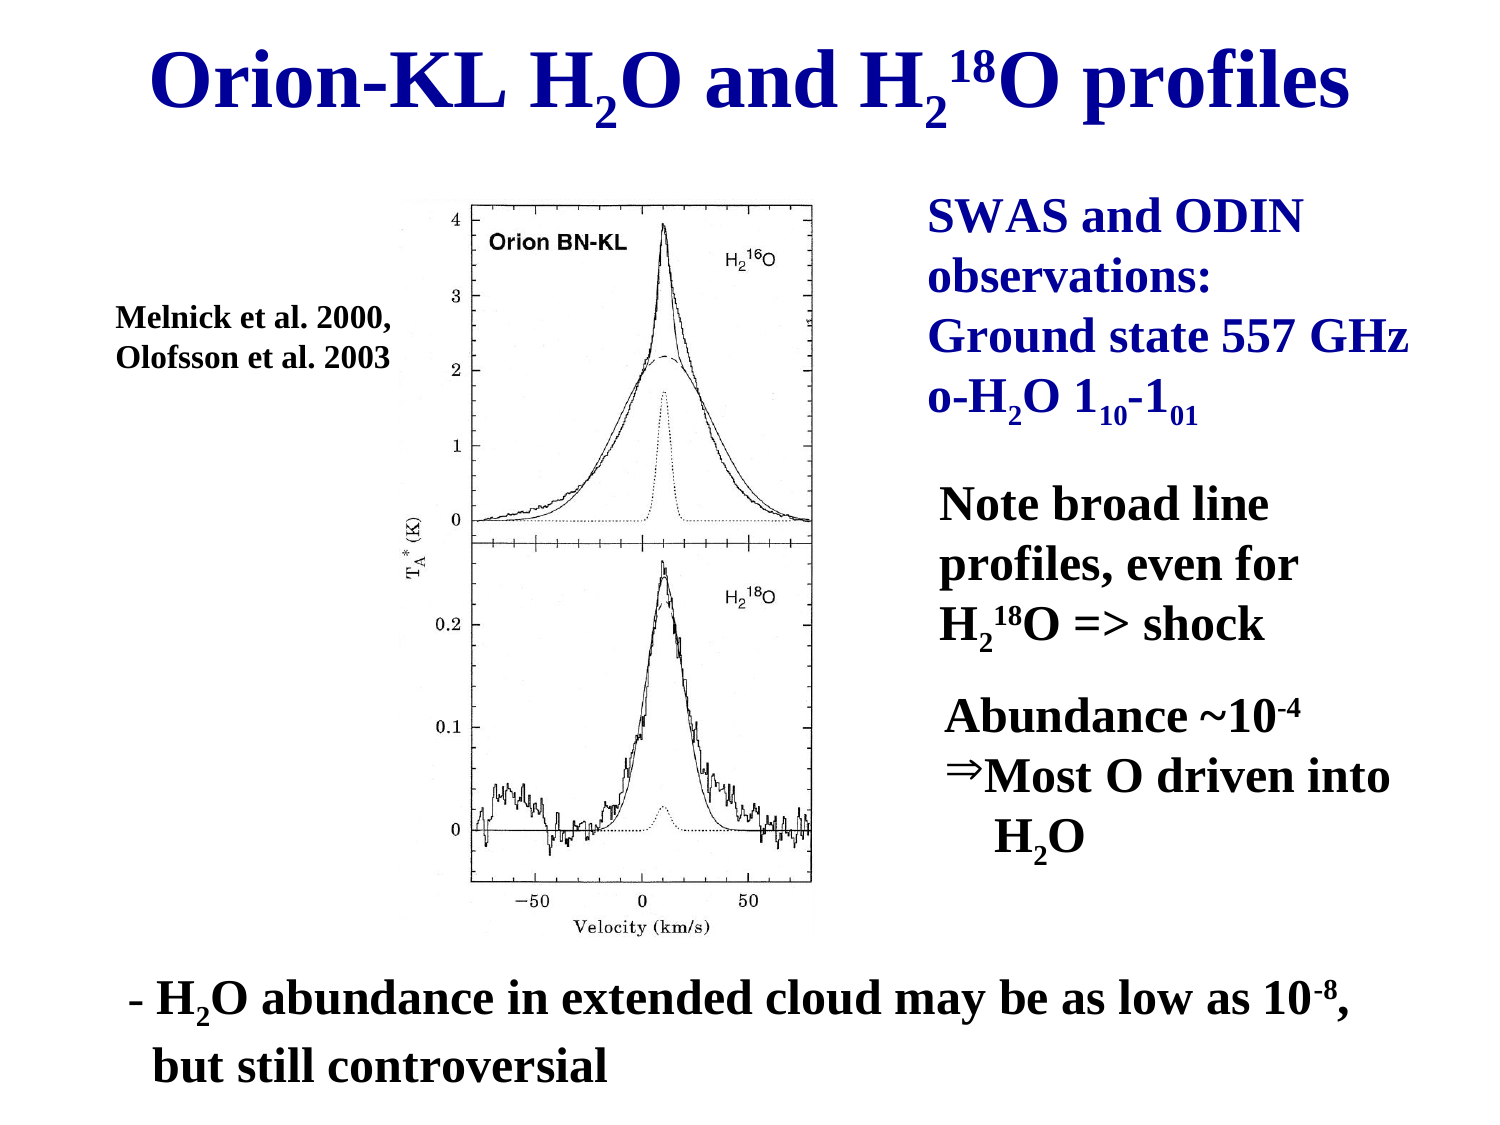

# Orion-KL H2O and H218O profiles
SWAS and ODIN
observations:
Ground state 557 GHz
o-H2O 110-101
Melnick et al. 2000,
Olofsson et al. 2003
Note broad line
profiles, even for
H218O => shock
Abundance ~10-4
Most O driven into
 H2O
 H2O abundance in extended cloud may be as low as 10-8,
 but still controversial